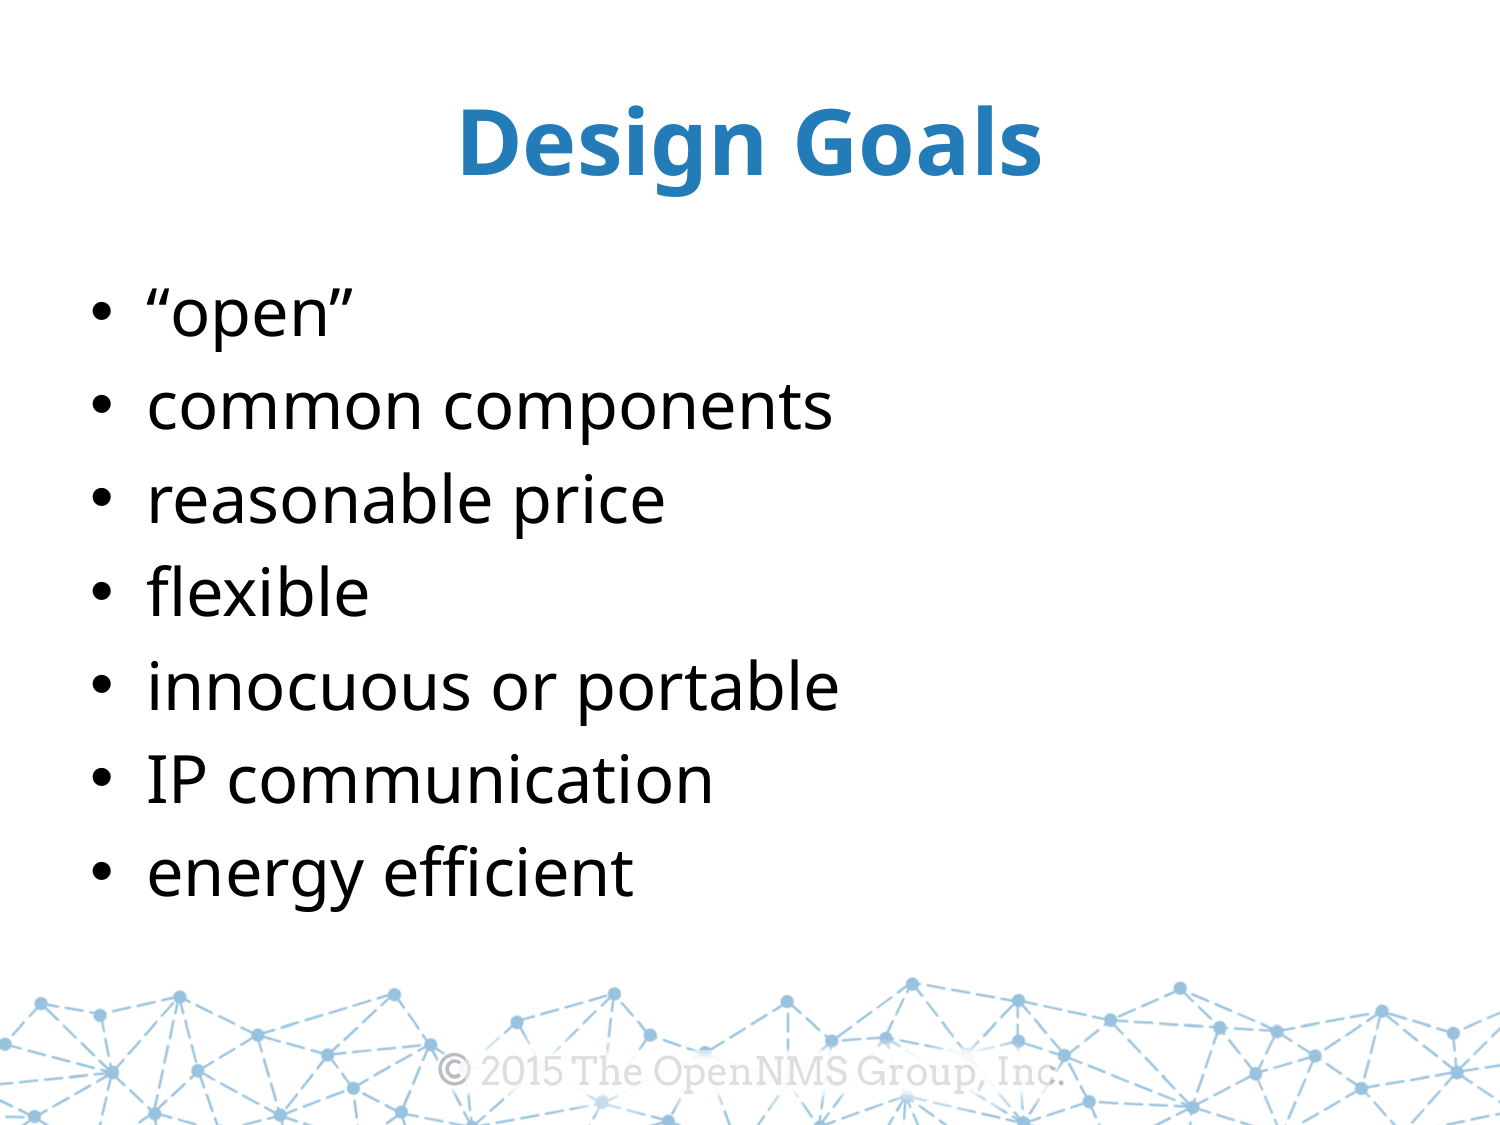

# Design Goals
“open”
common components
reasonable price
flexible
innocuous or portable
IP communication
energy efficient